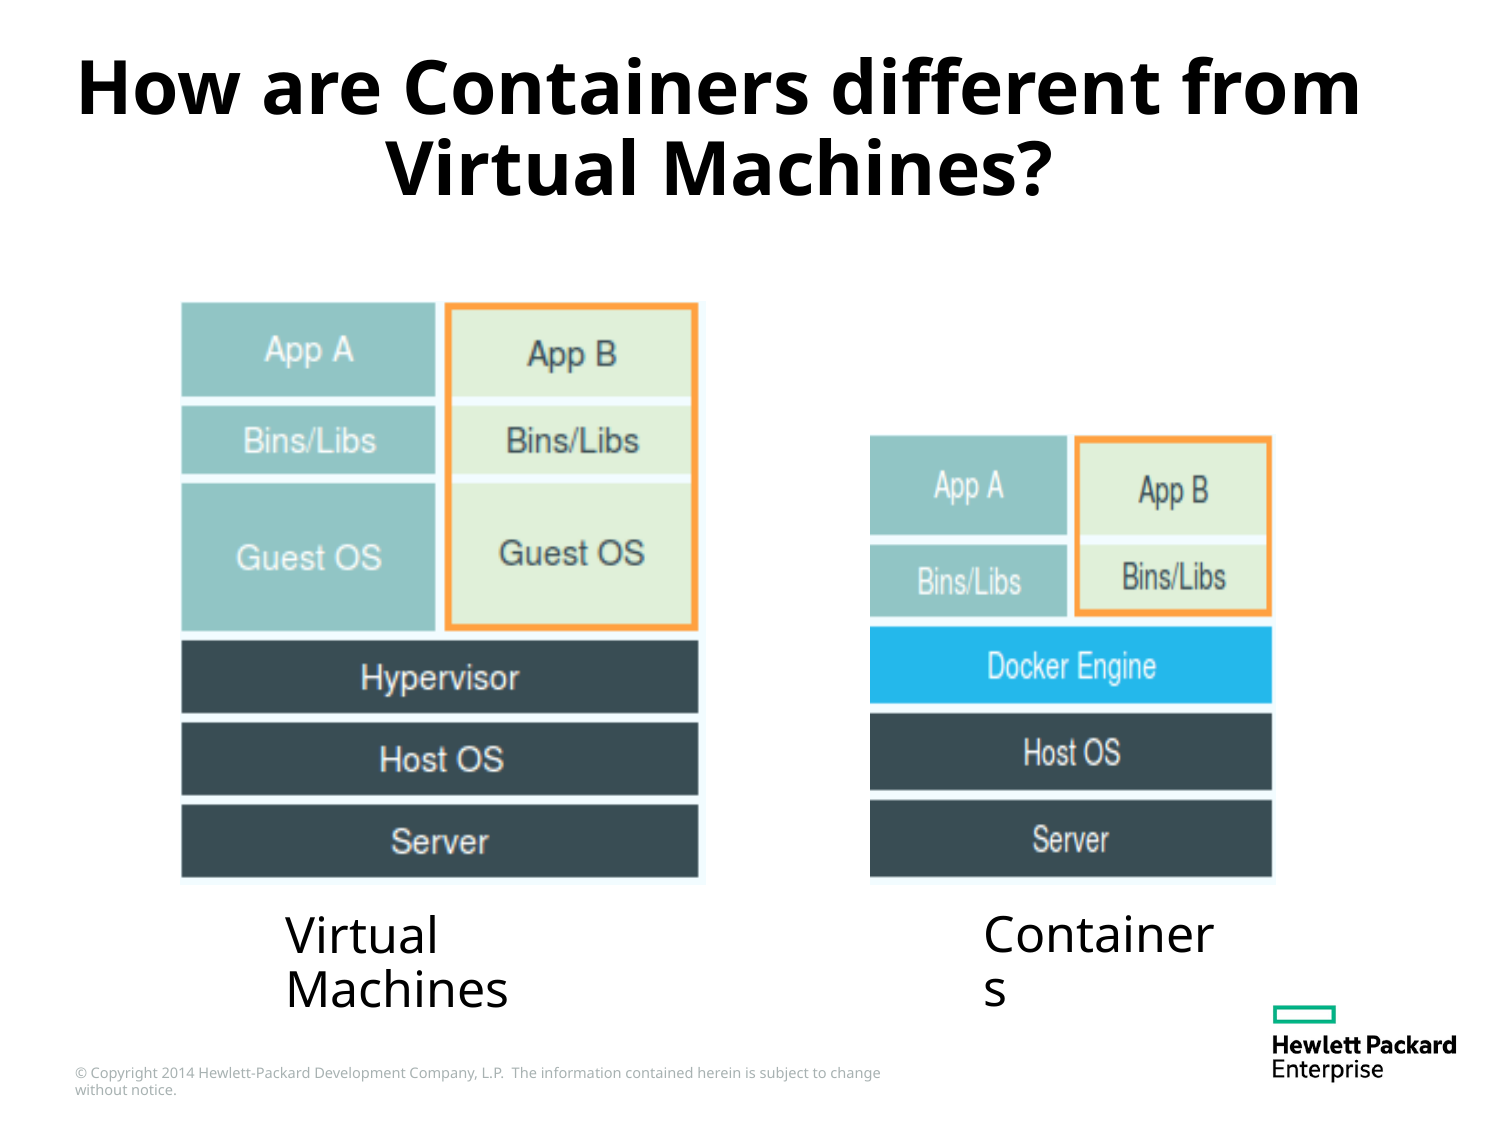

# How are Containers different from Virtual Machines?
Containers
Virtual Machines